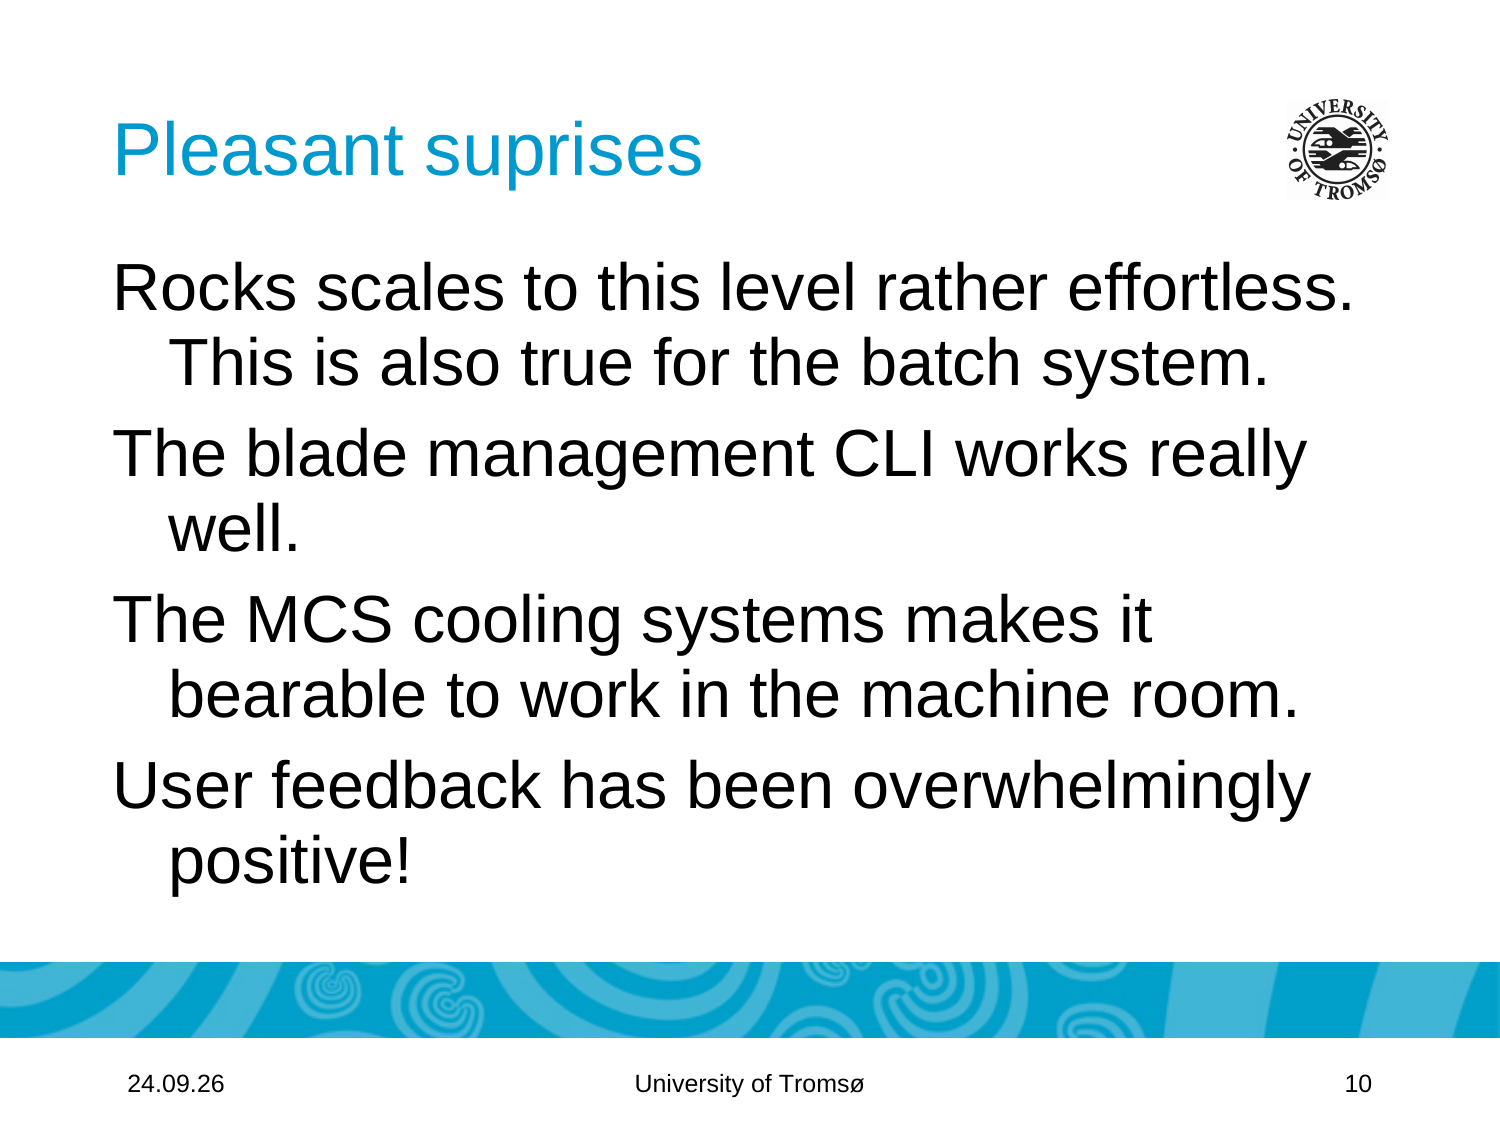

# Pleasant suprises
Rocks scales to this level rather effortless. This is also true for the batch system.
The blade management CLI works really well.
The MCS cooling systems makes it bearable to work in the machine room.
User feedback has been overwhelmingly positive!